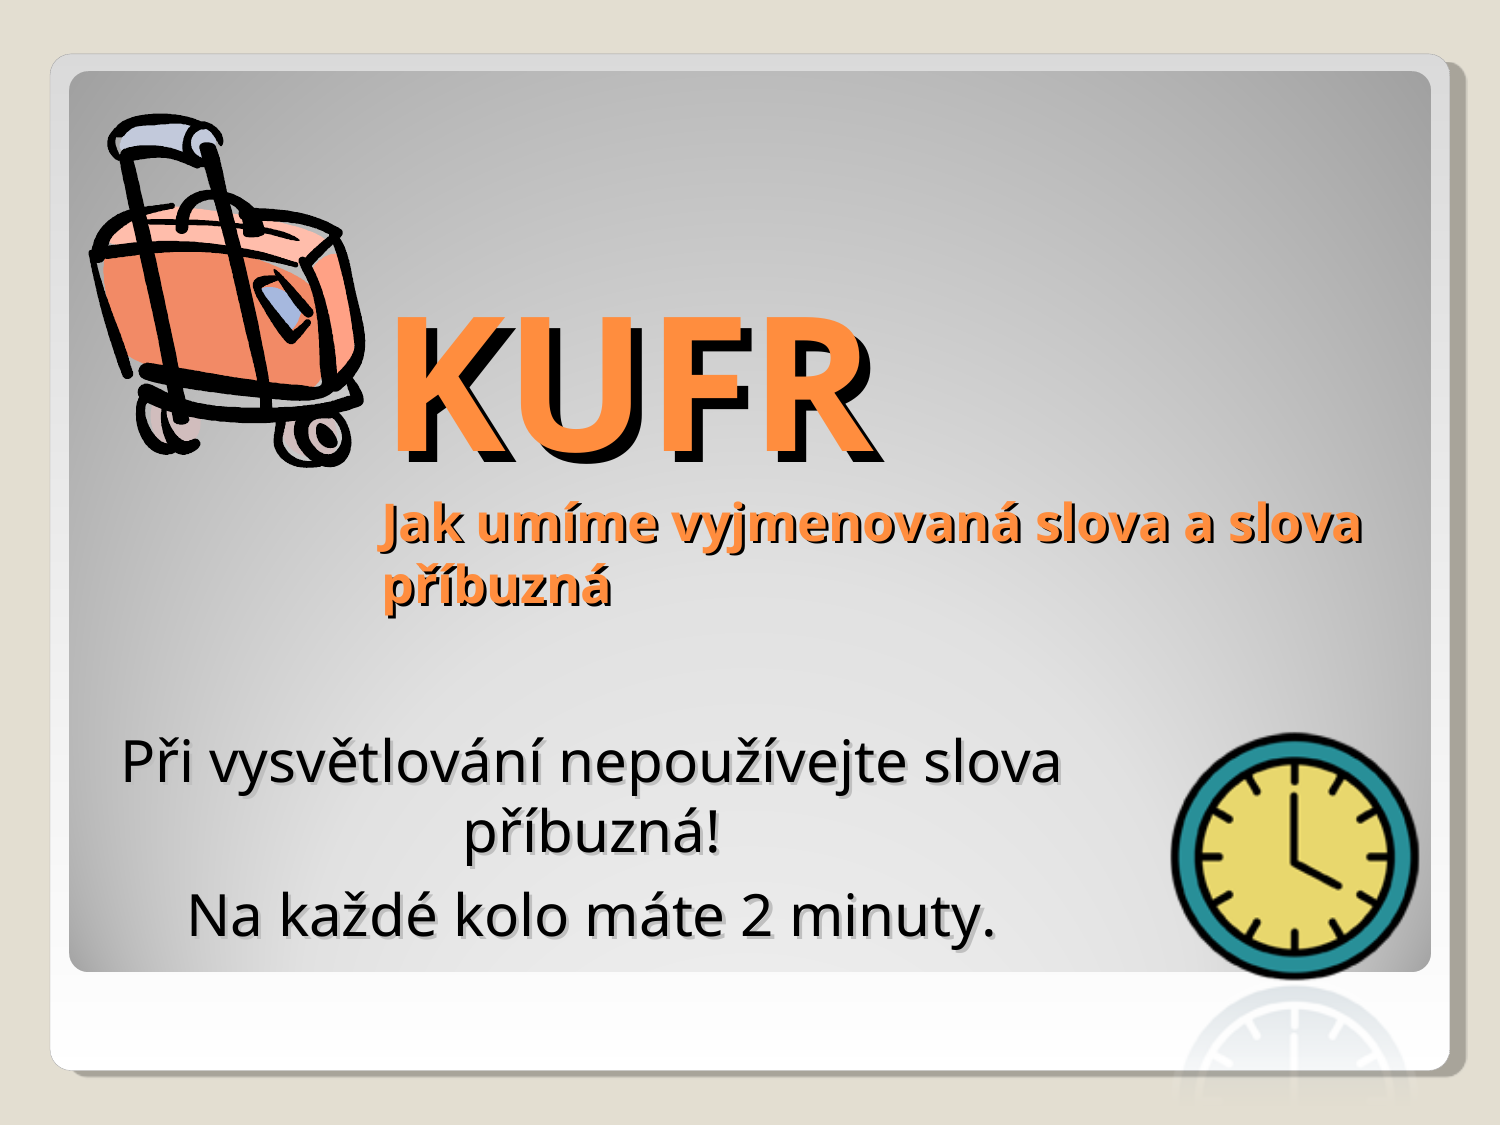

KUFR
Jak umíme vyjmenovaná slova a slova příbuzná
Při vysvětlování nepoužívejte slova příbuzná!
Na každé kolo máte 2 minuty.